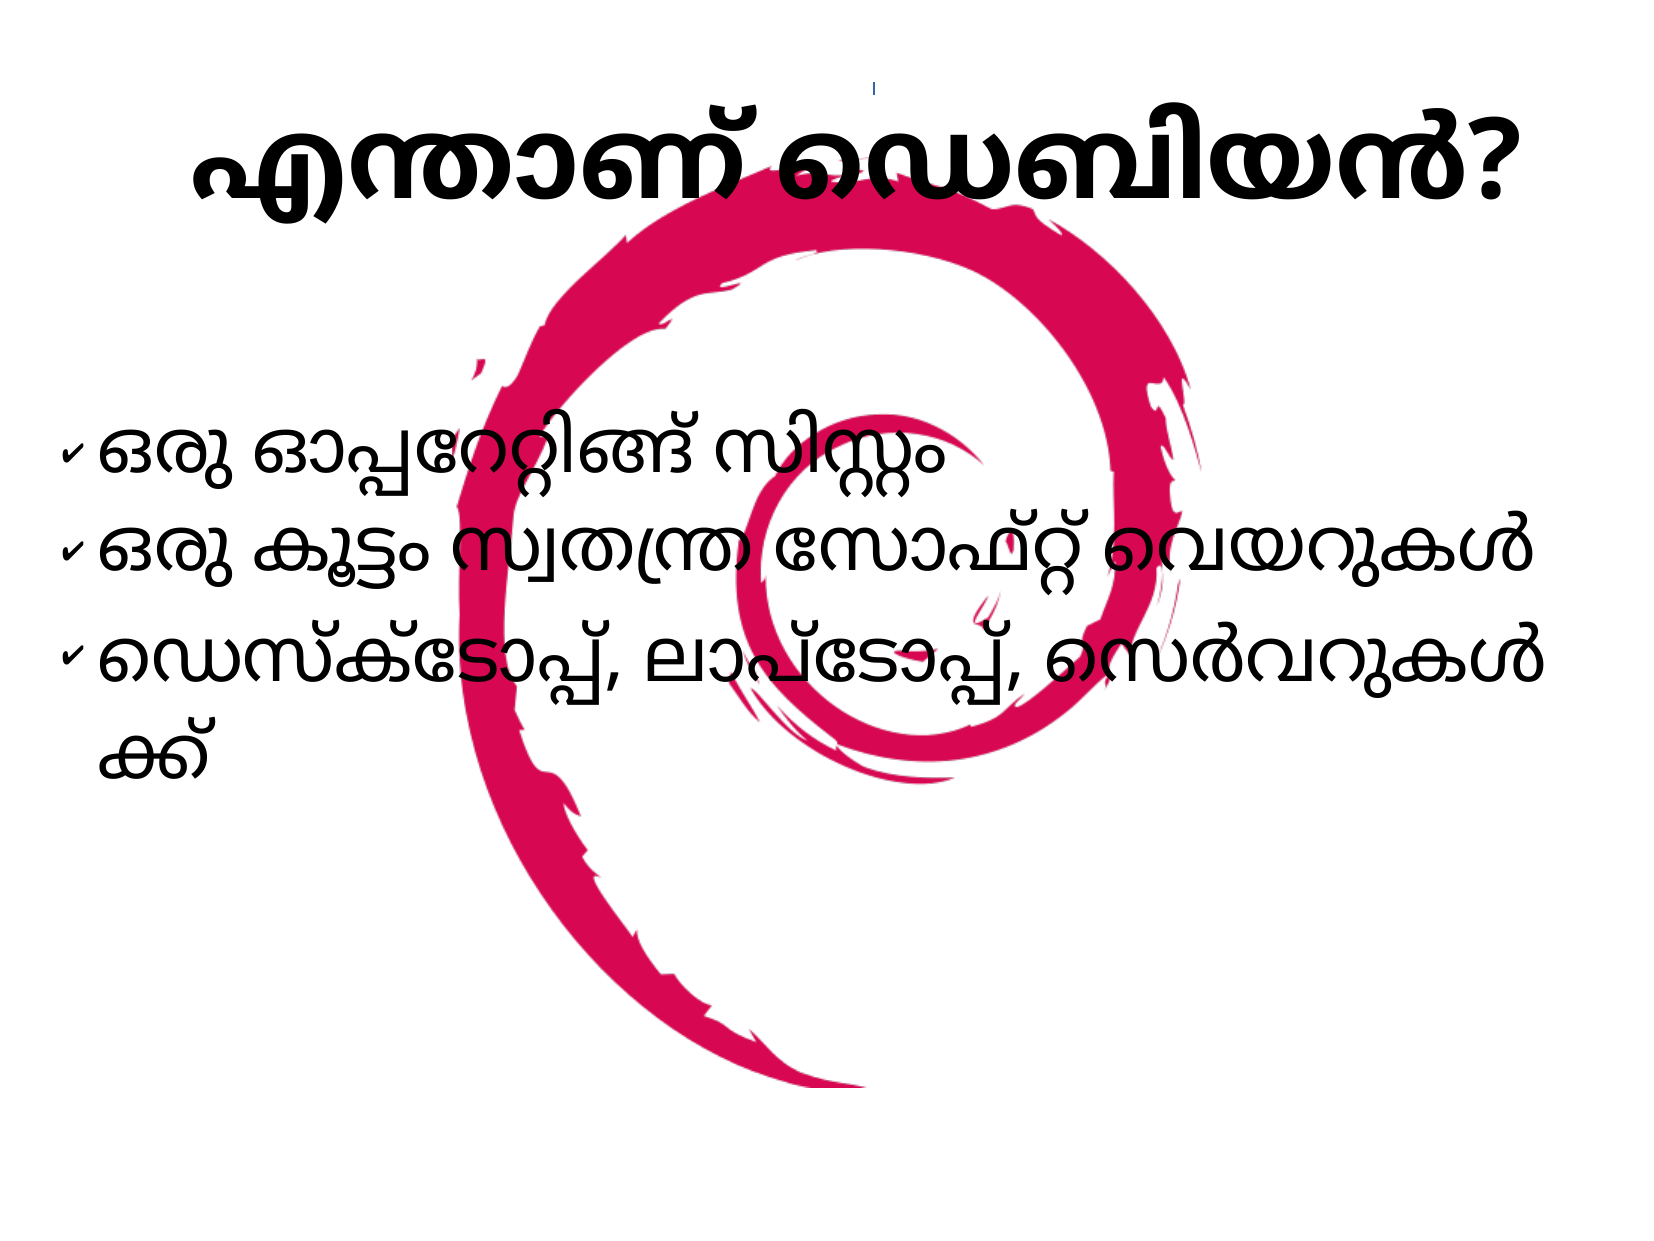

എന്താണ് ഡെബിയന്‍?
ഒരു ഓപ്പറേറ്റിങ്ങ് സിസ്റ്റം
ഒരു കൂട്ടം സ്വതന്ത്ര സോഫ്റ്റ് വെയറുകള്‍
ഡെസ്ക്ടോപ്പ്, ലാപ്‌ടോപ്പ്, സെര്‍വറുകള്‍ക്ക്